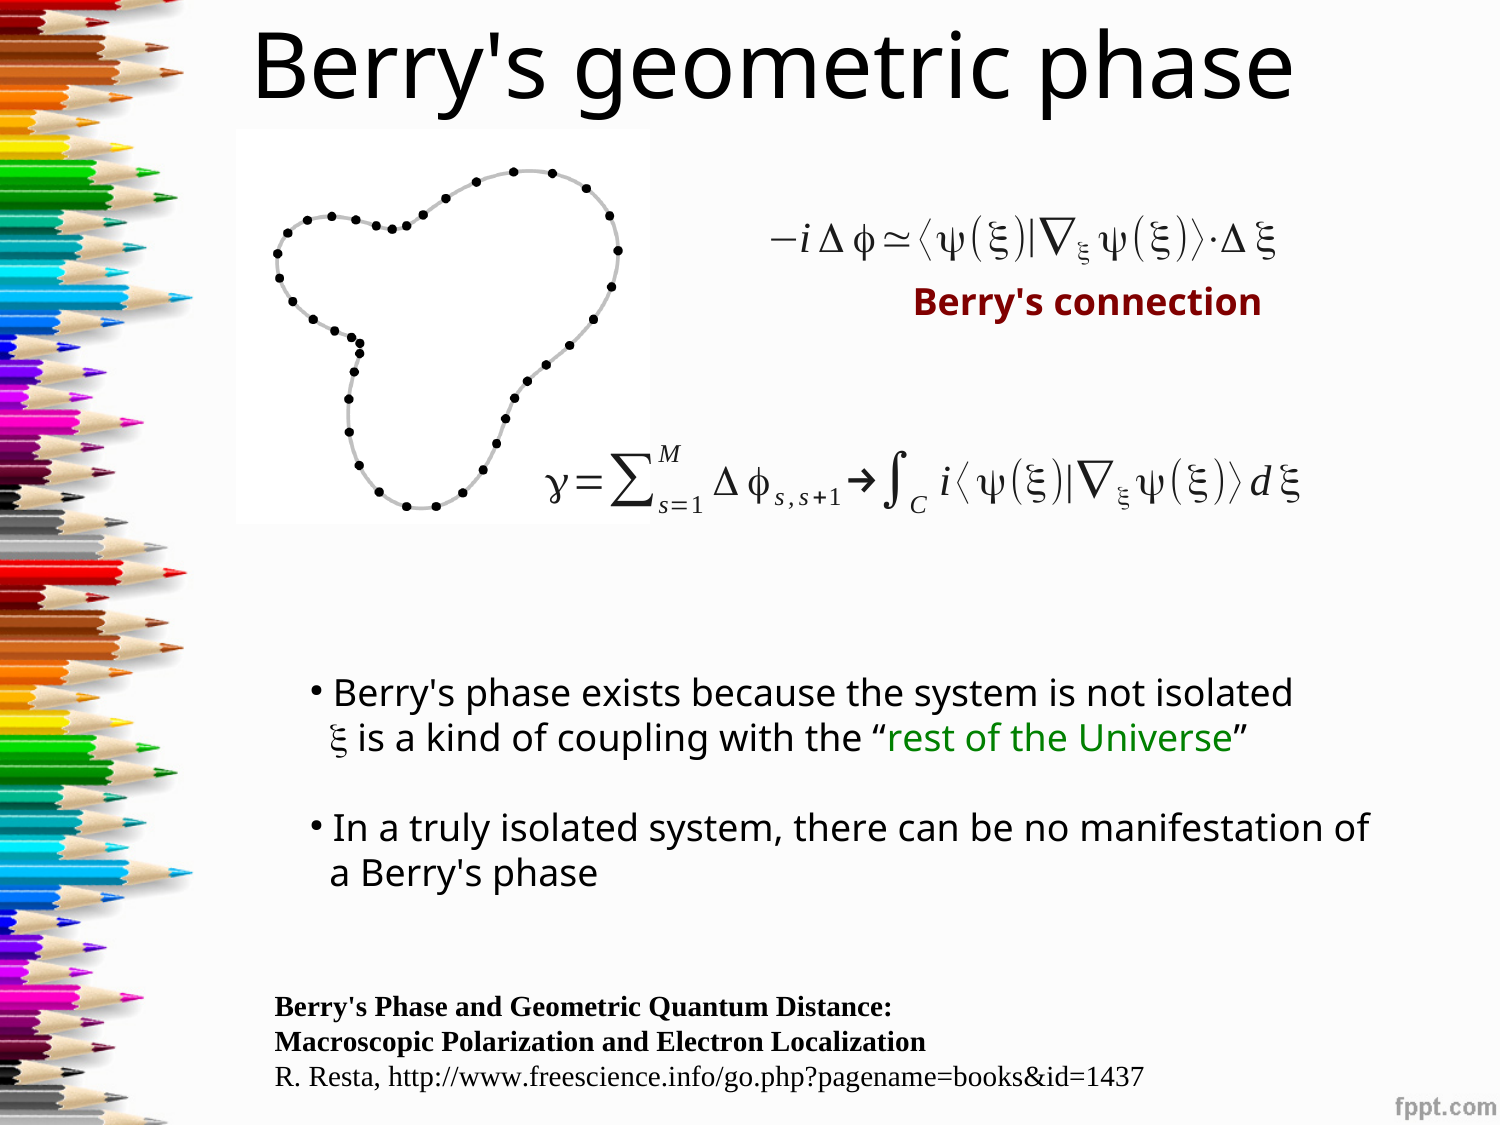

# Berry's geometric phase
Berry's connection
 Berry's phase exists because the system is not isolated
 x is a kind of coupling with the “rest of the Universe”
 In a truly isolated system, there can be no manifestation of
 a Berry's phase
Berry's Phase and Geometric Quantum Distance:
Macroscopic Polarization and Electron Localization
R. Resta, http://www.freescience.info/go.php?pagename=books&id=1437